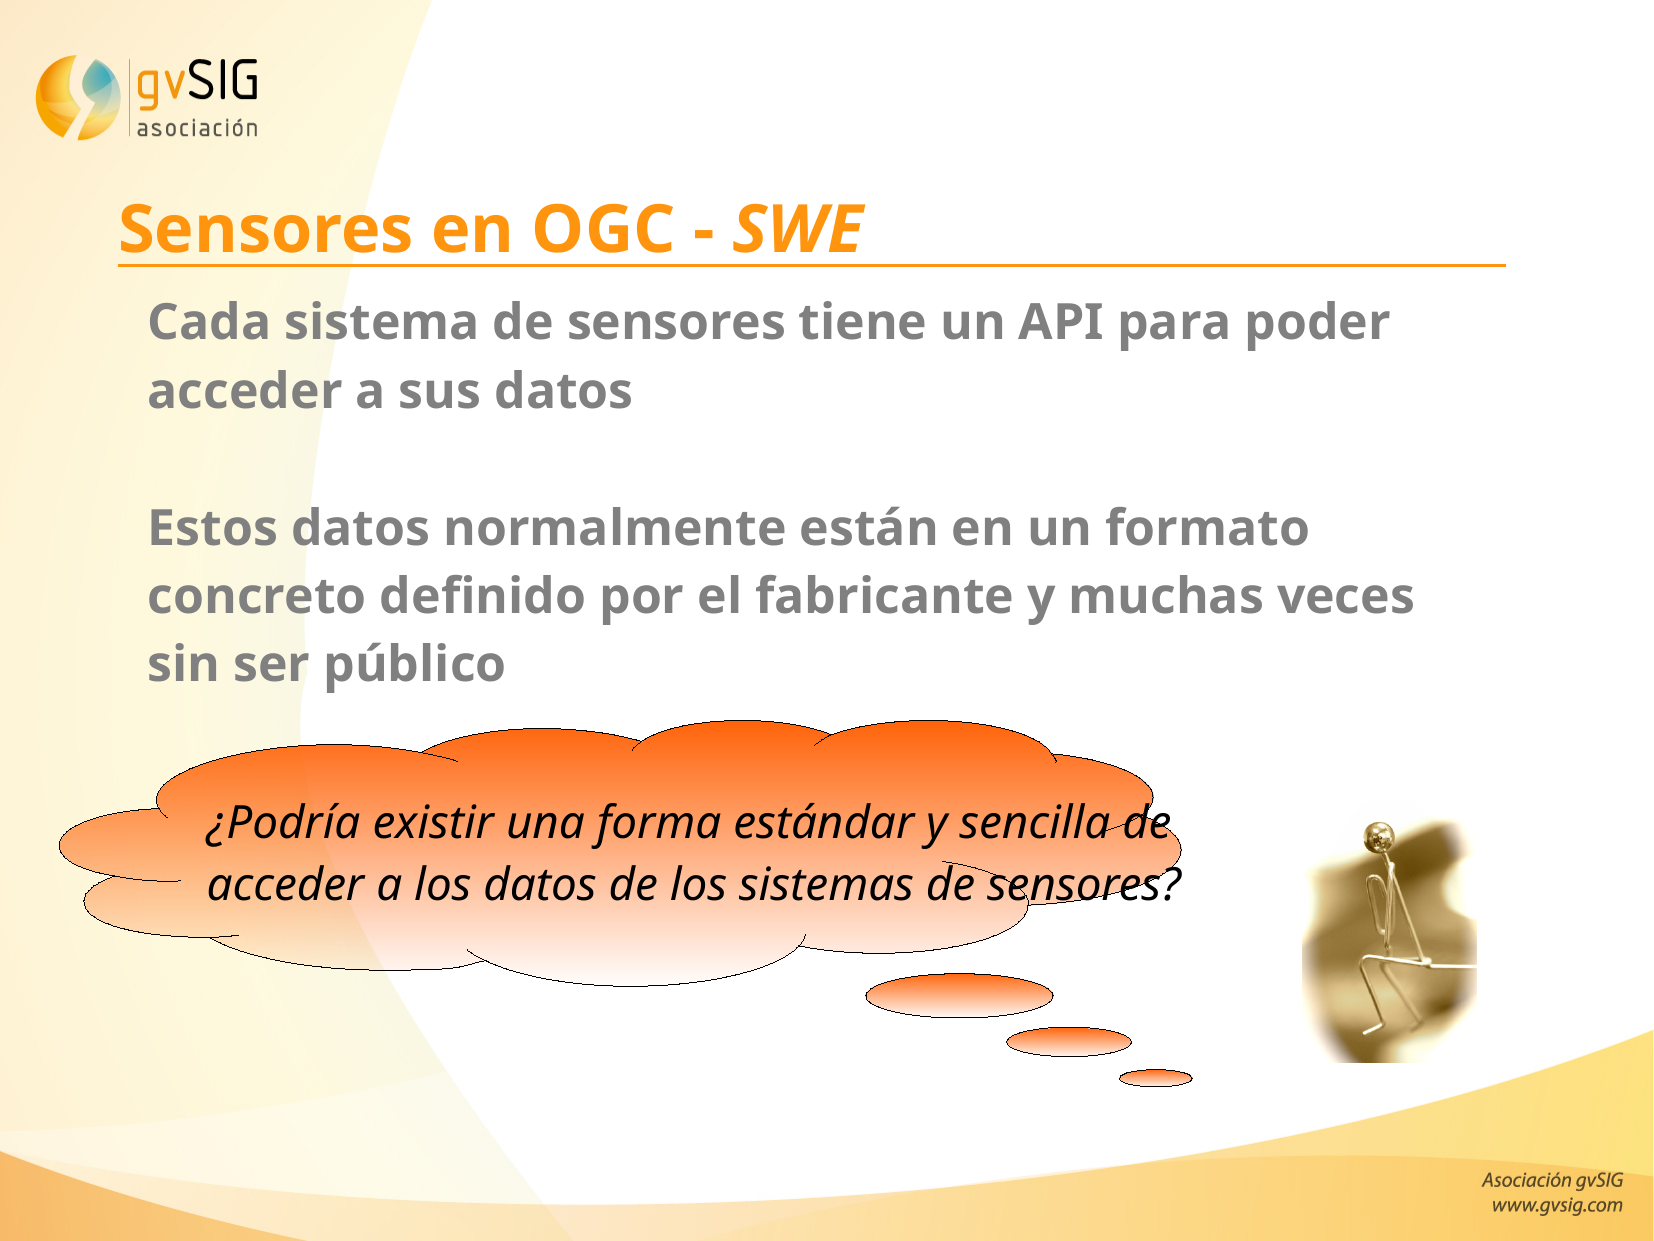

# Sensores en OGC - SWE
Cada sistema de sensores tiene un API para poder acceder a sus datos
Estos datos normalmente están en un formato concreto definido por el fabricante y muchas veces sin ser público
¿Podría existir una forma estándar y sencilla de acceder a los datos de los sistemas de sensores?